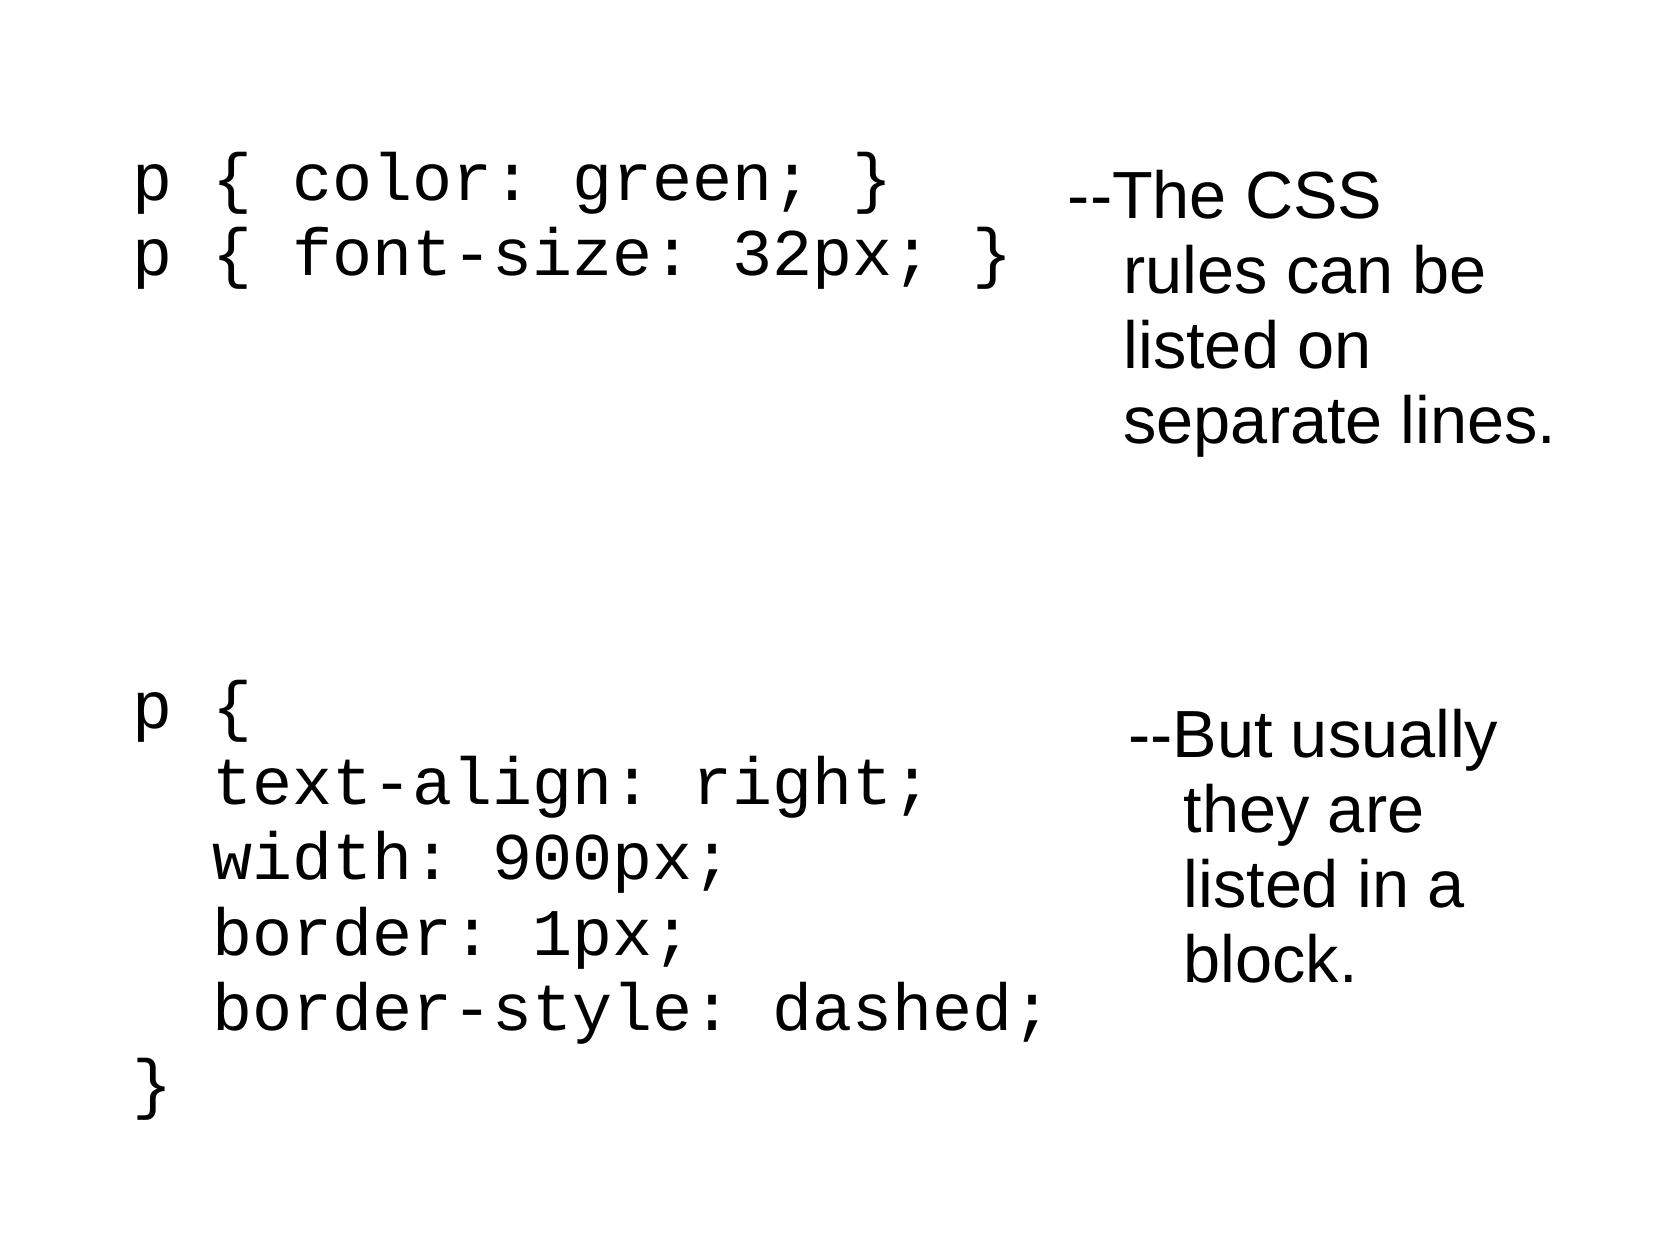

p { color: green; }
p { font-size: 32px; }
p {
 text-align: right;
 width: 900px;
 border: 1px;
 border-style: dashed;
}
--The CSS
 rules can be
 listed on
 separate lines.
--But usually
 they are
 listed in a
 block.